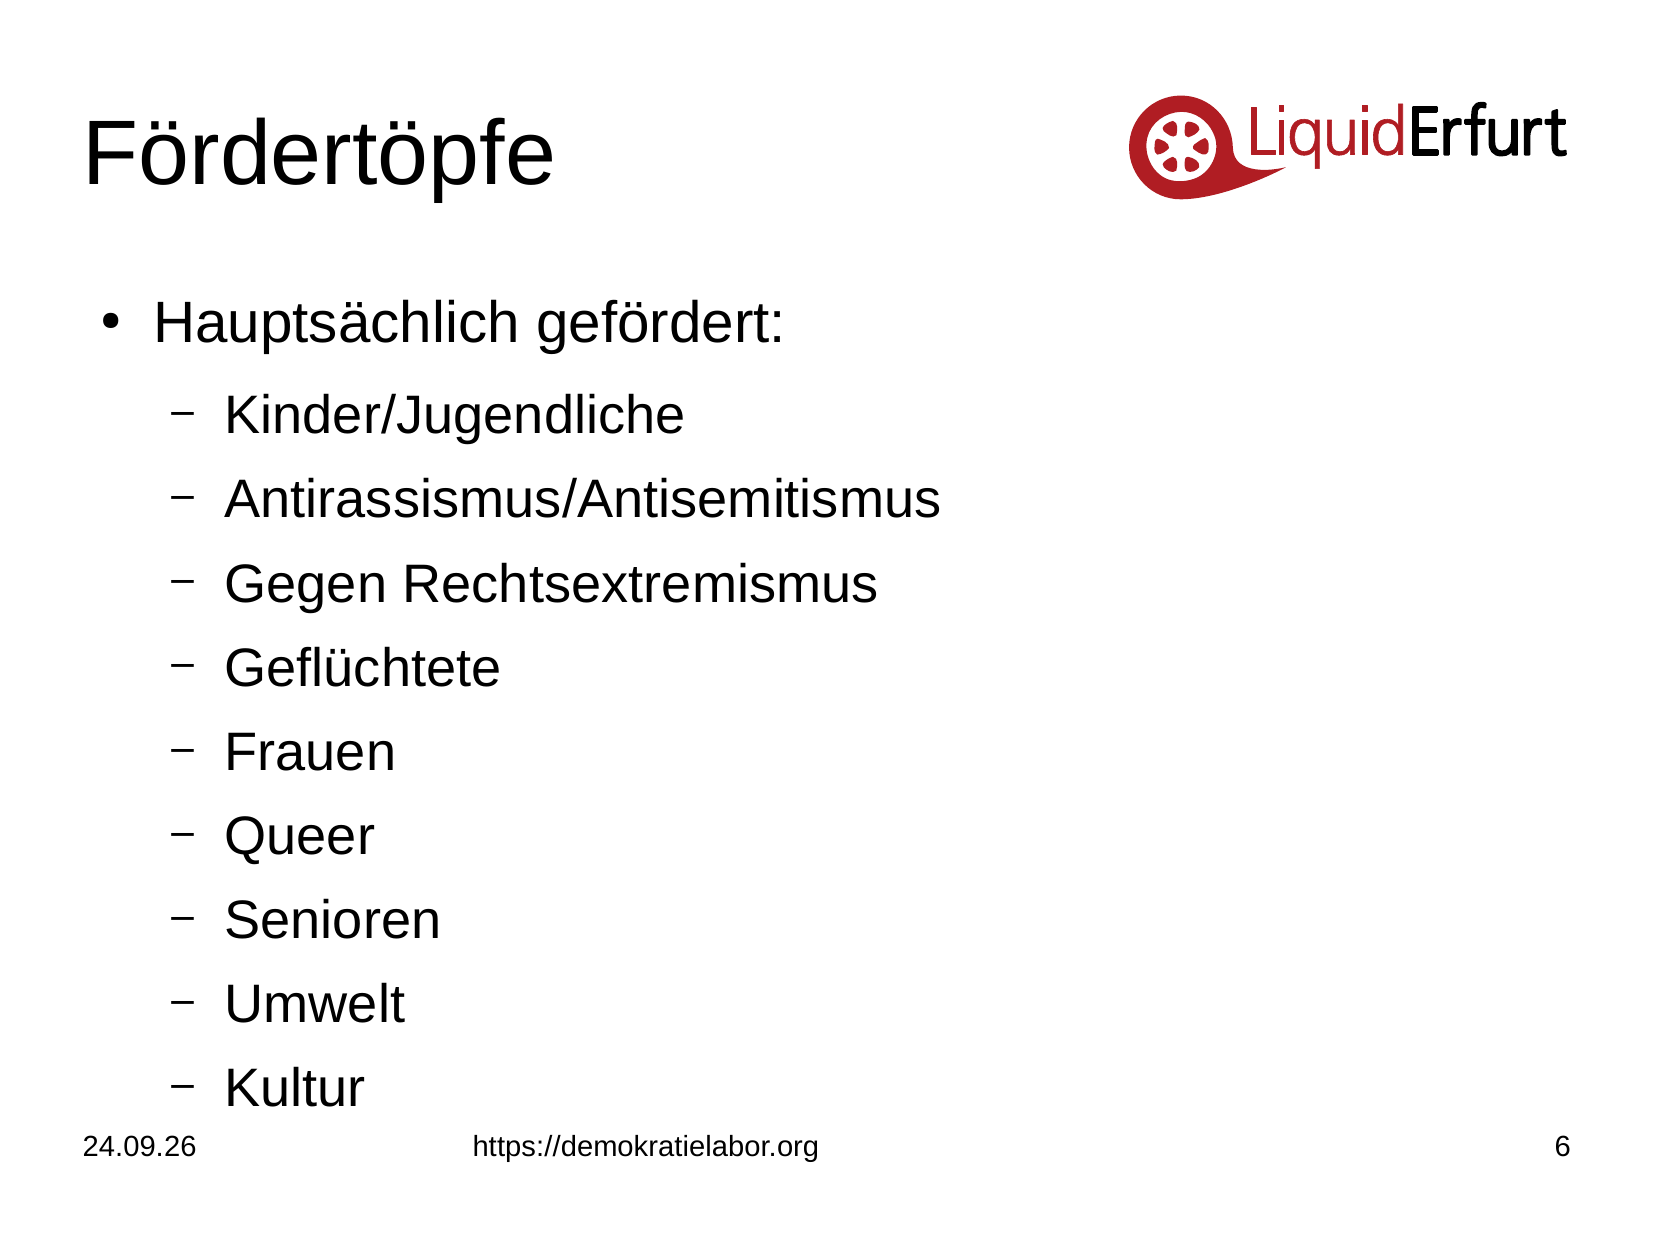

# Fördertöpfe
Hauptsächlich gefördert:
Kinder/Jugendliche
Antirassismus/Antisemitismus
Gegen Rechtsextremismus
Geflüchtete
Frauen
Queer
Senioren
Umwelt
Kultur
https://demokratielabor.org
6